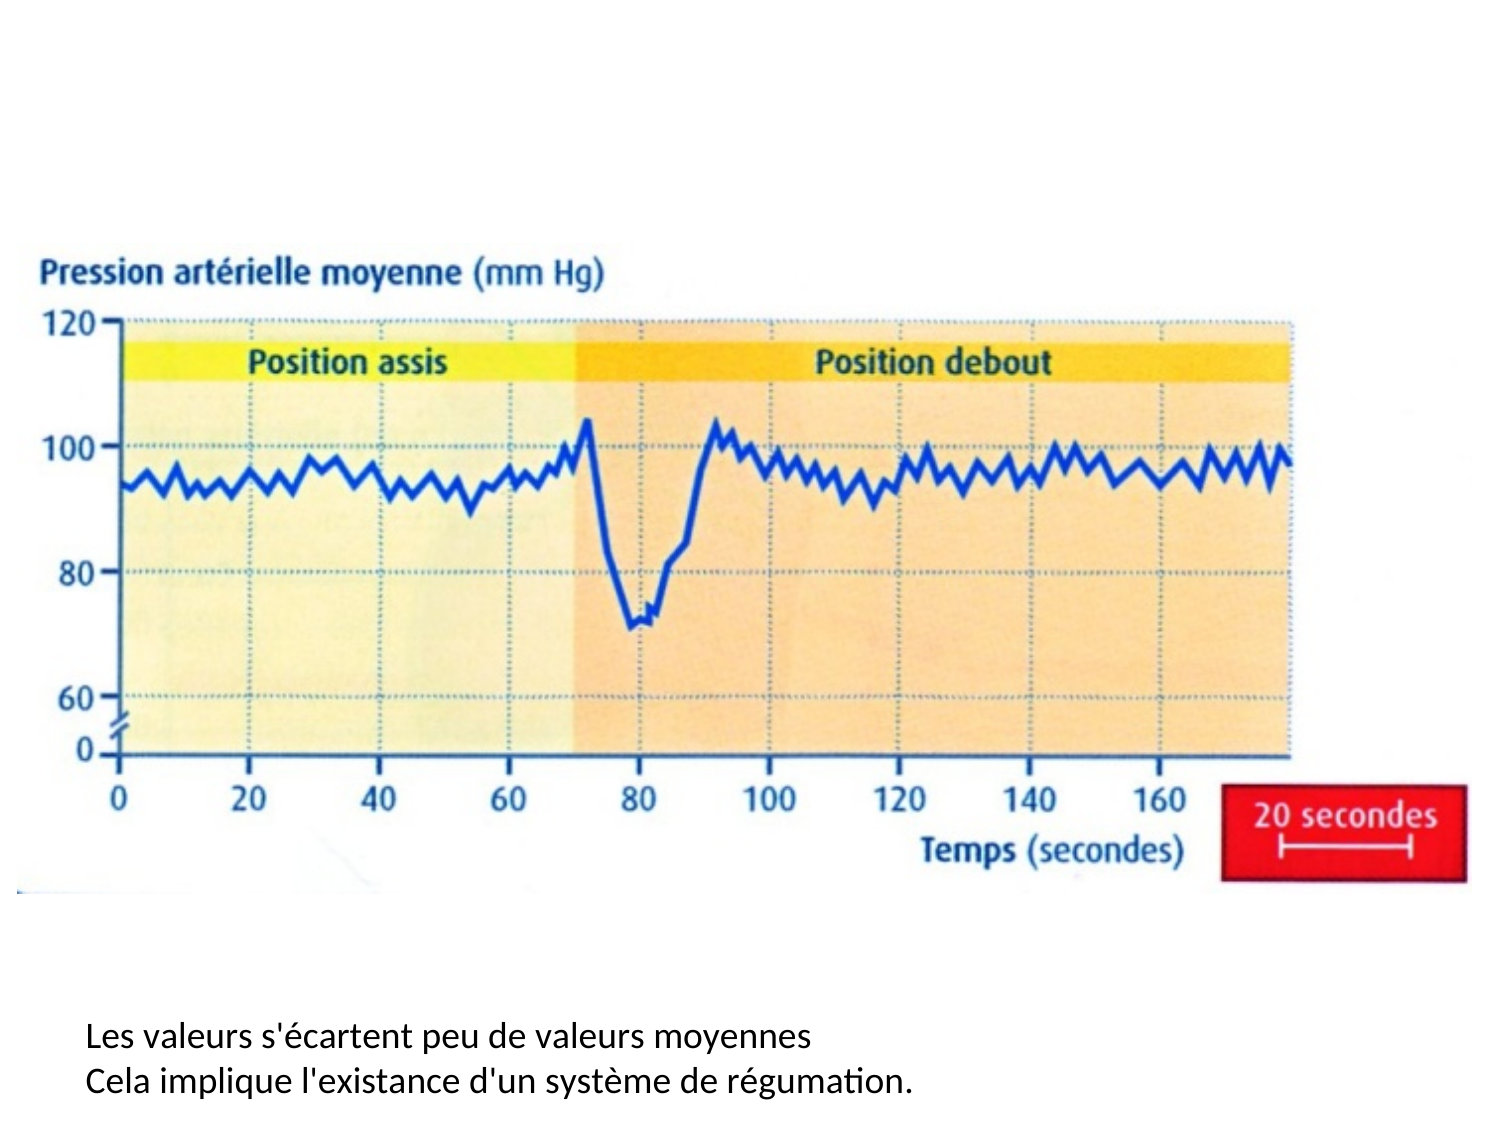

#
Les valeurs s'écartent peu de valeurs moyennes
Cela implique l'existance d'un système de régumation.